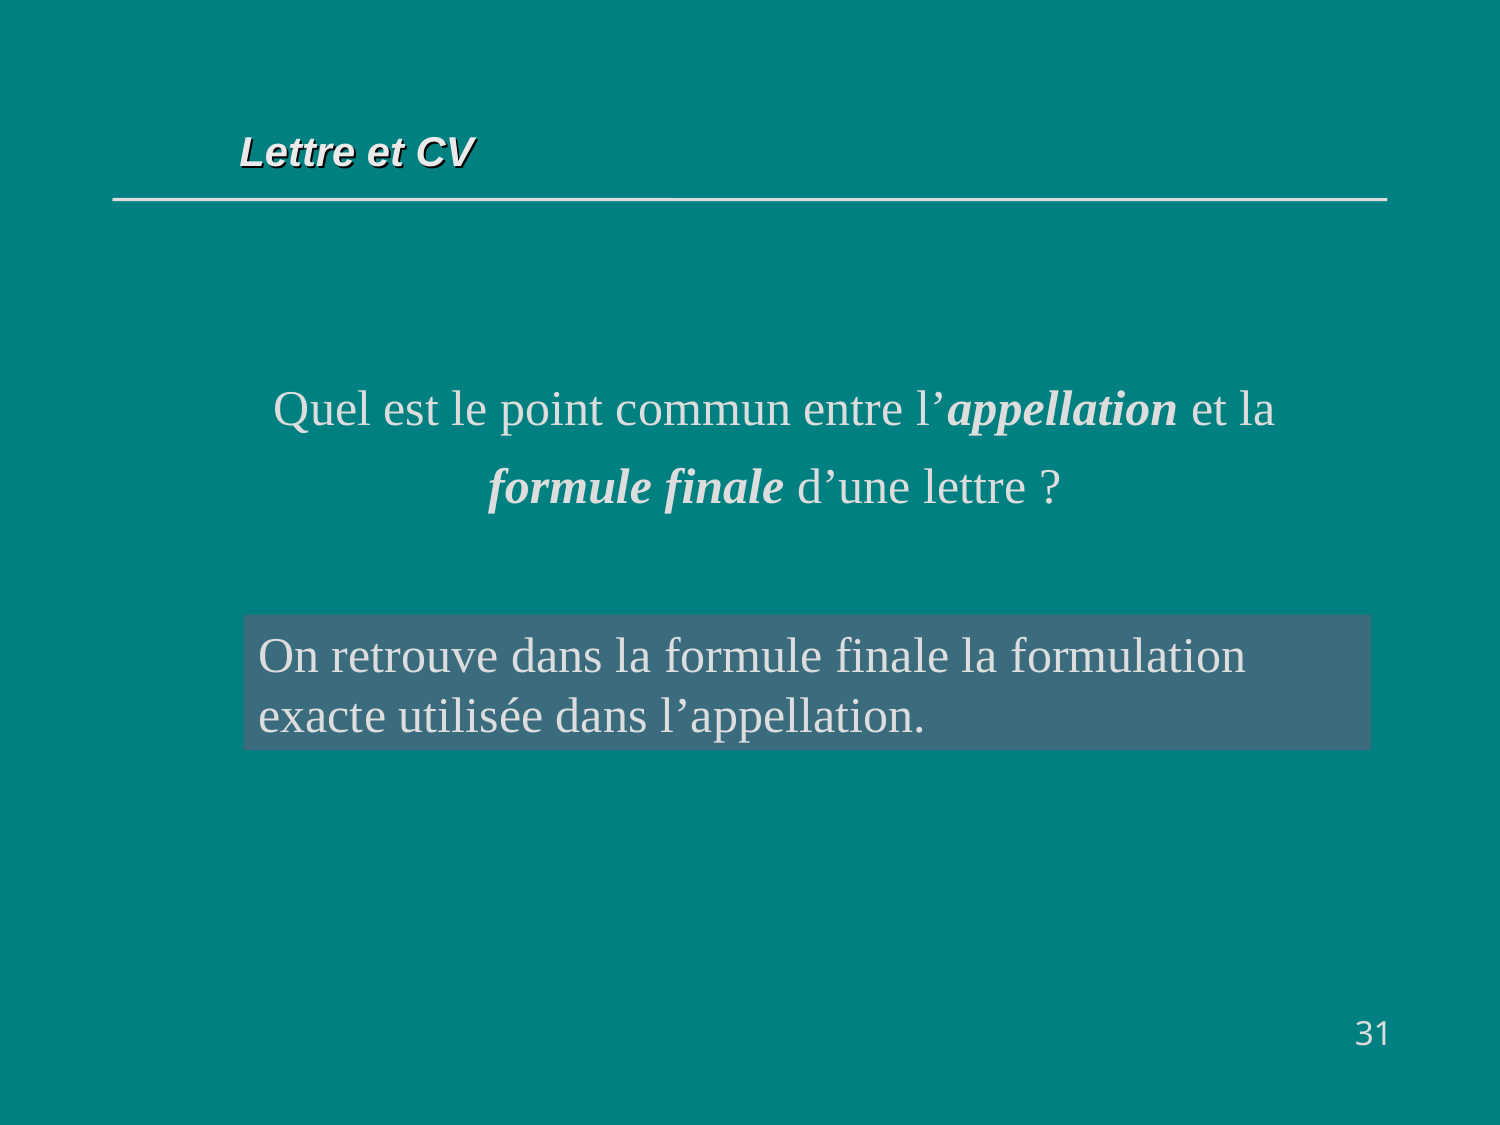

Lettre et CV
Quel est le point commun entre l’appellation et la formule finale d’une lettre ?
On retrouve dans la formule finale la formulation exacte utilisée dans l’appellation.
31